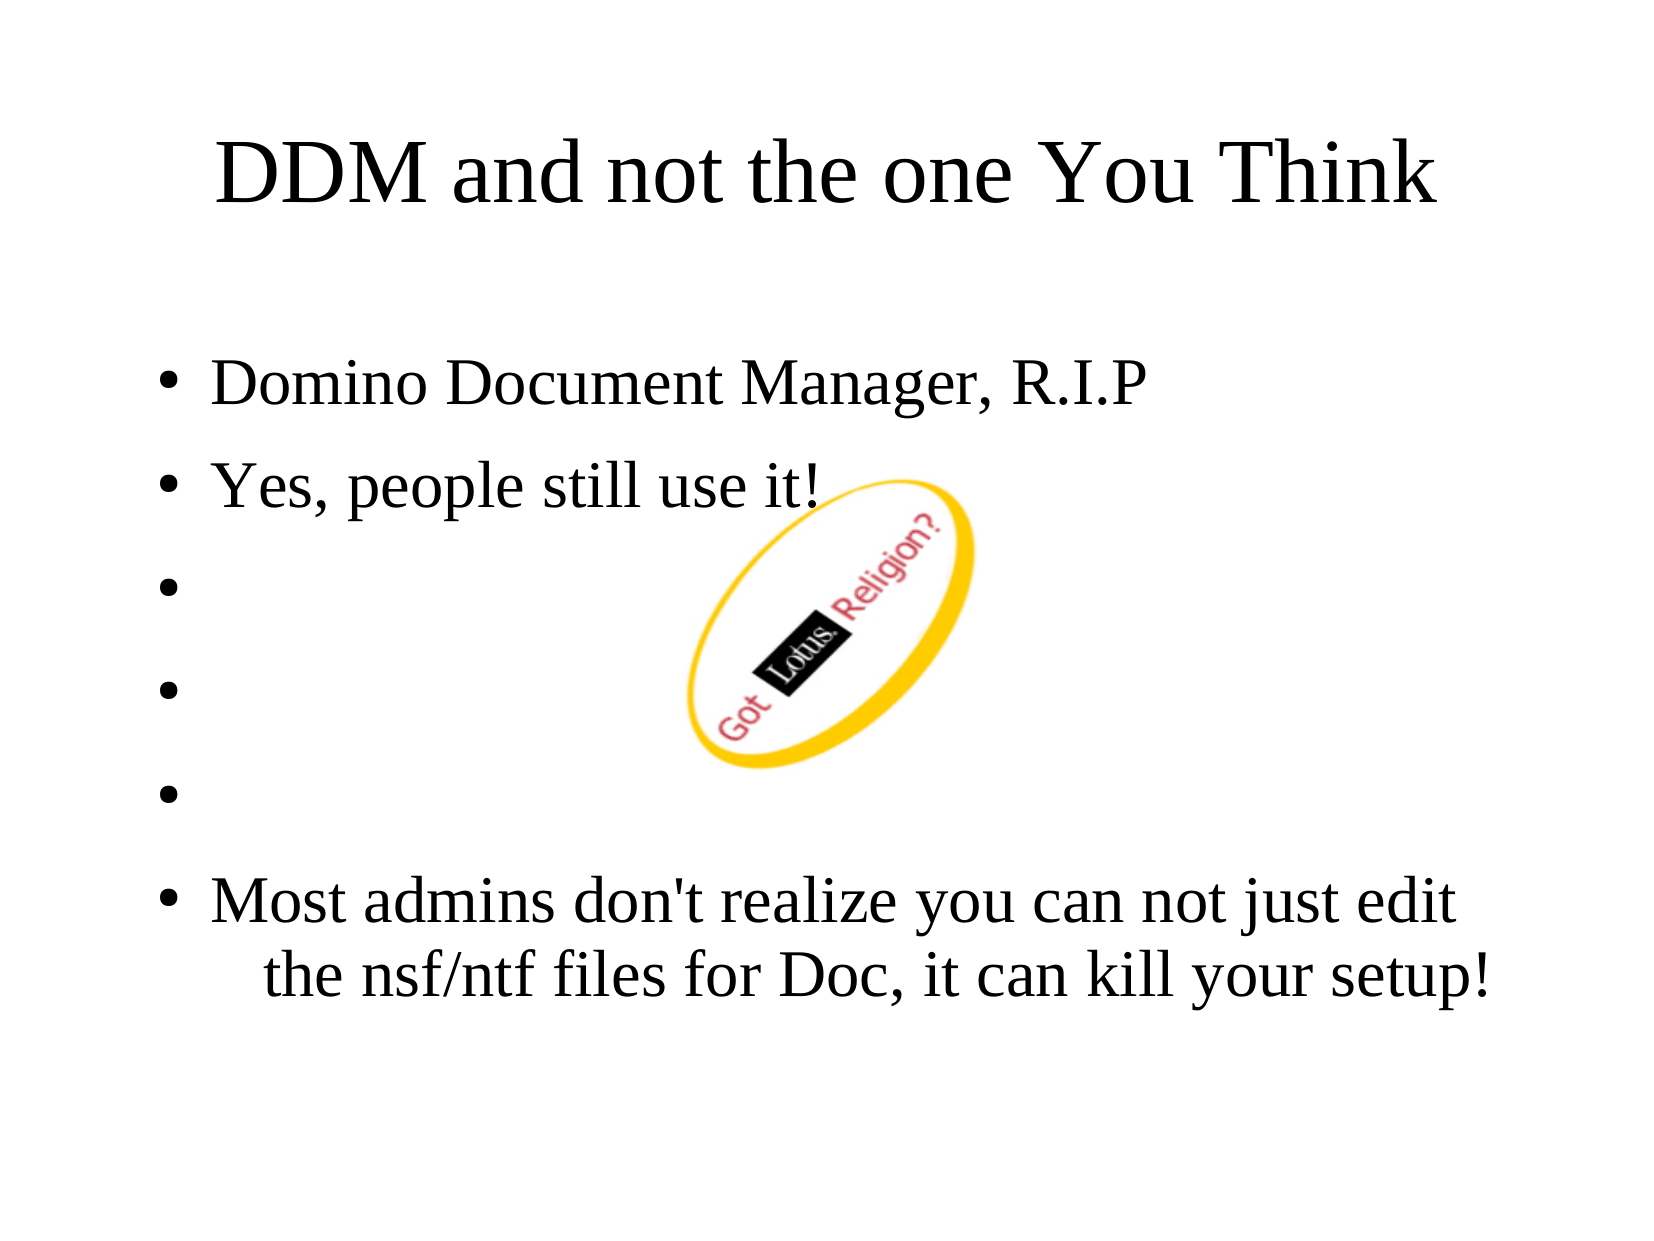

# DDM and not the one You Think
Domino Document Manager, R.I.P
Yes, people still use it!
Most admins don't realize you can not just edit the nsf/ntf files for Doc, it can kill your setup!